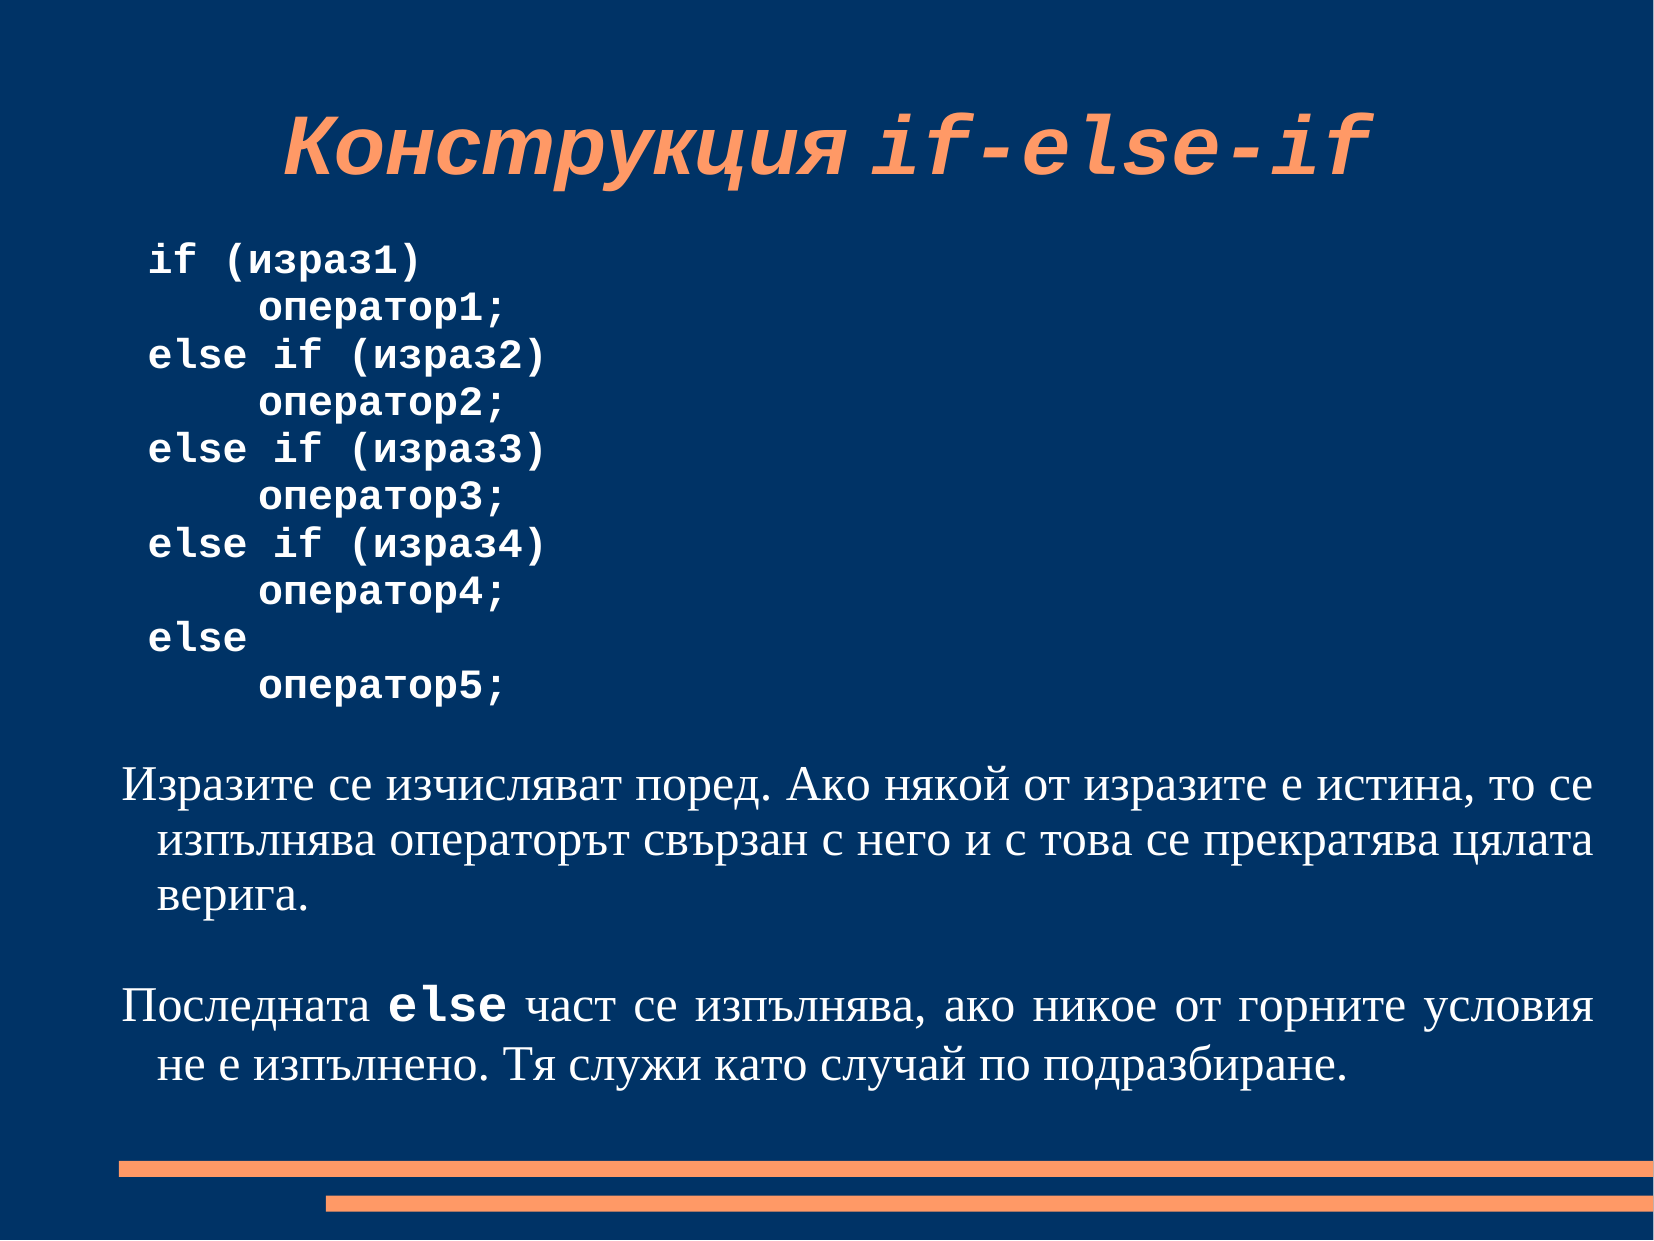

# Конструкция if-else-if
if (израз1)
	оператор1;
else if (израз2)
	оператор2;
else if (израз3)
	оператор3;
else if (израз4)
	оператор4;
else
	оператор5;
Изразите се изчисляват поред. Ако някой от изразите е истина, то се изпълнява операторът свързан с него и с това се прекратява цялата верига.
Последната else част се изпълнява, ако никое от горните условия не е изпълнено. Тя служи като случай по подразбиране.